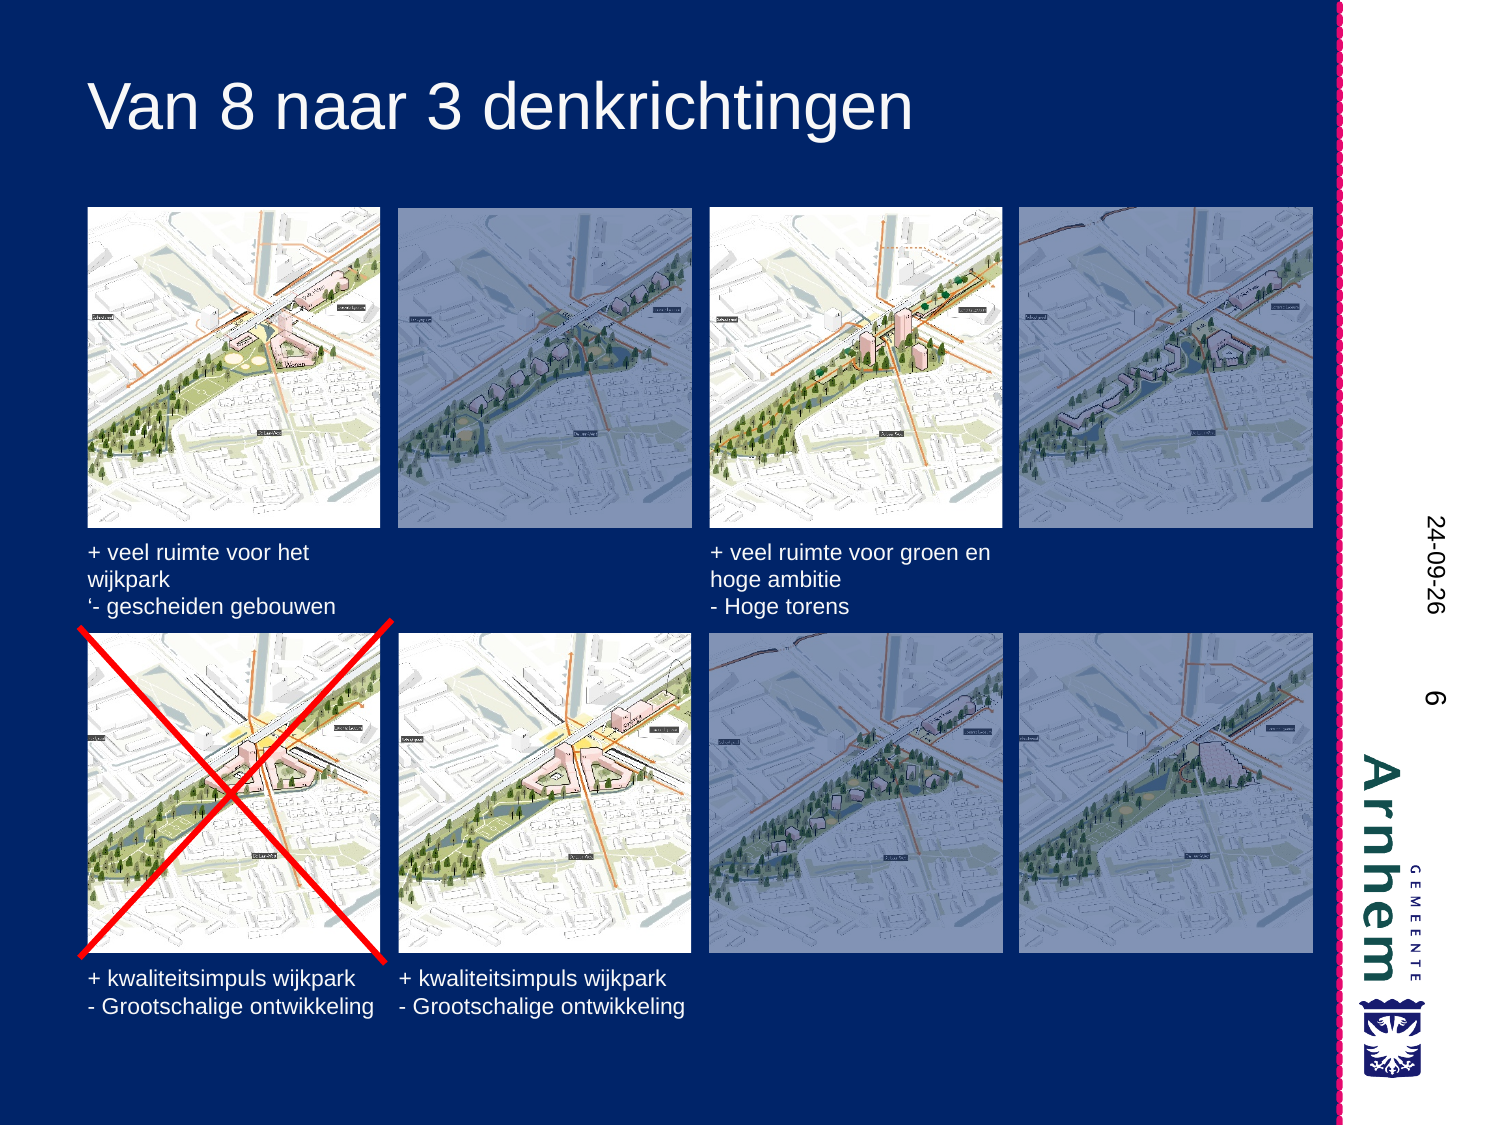

# Van 8 naar 3 denkrichtingen
+ veel ruimte voor het wijkpark
‘- gescheiden gebouwen
+ veel ruimte voor groen en hoge ambitie
- Hoge torens
5
+ kwaliteitsimpuls wijkpark
- Grootschalige ontwikkeling
+ kwaliteitsimpuls wijkpark
- Grootschalige ontwikkeling